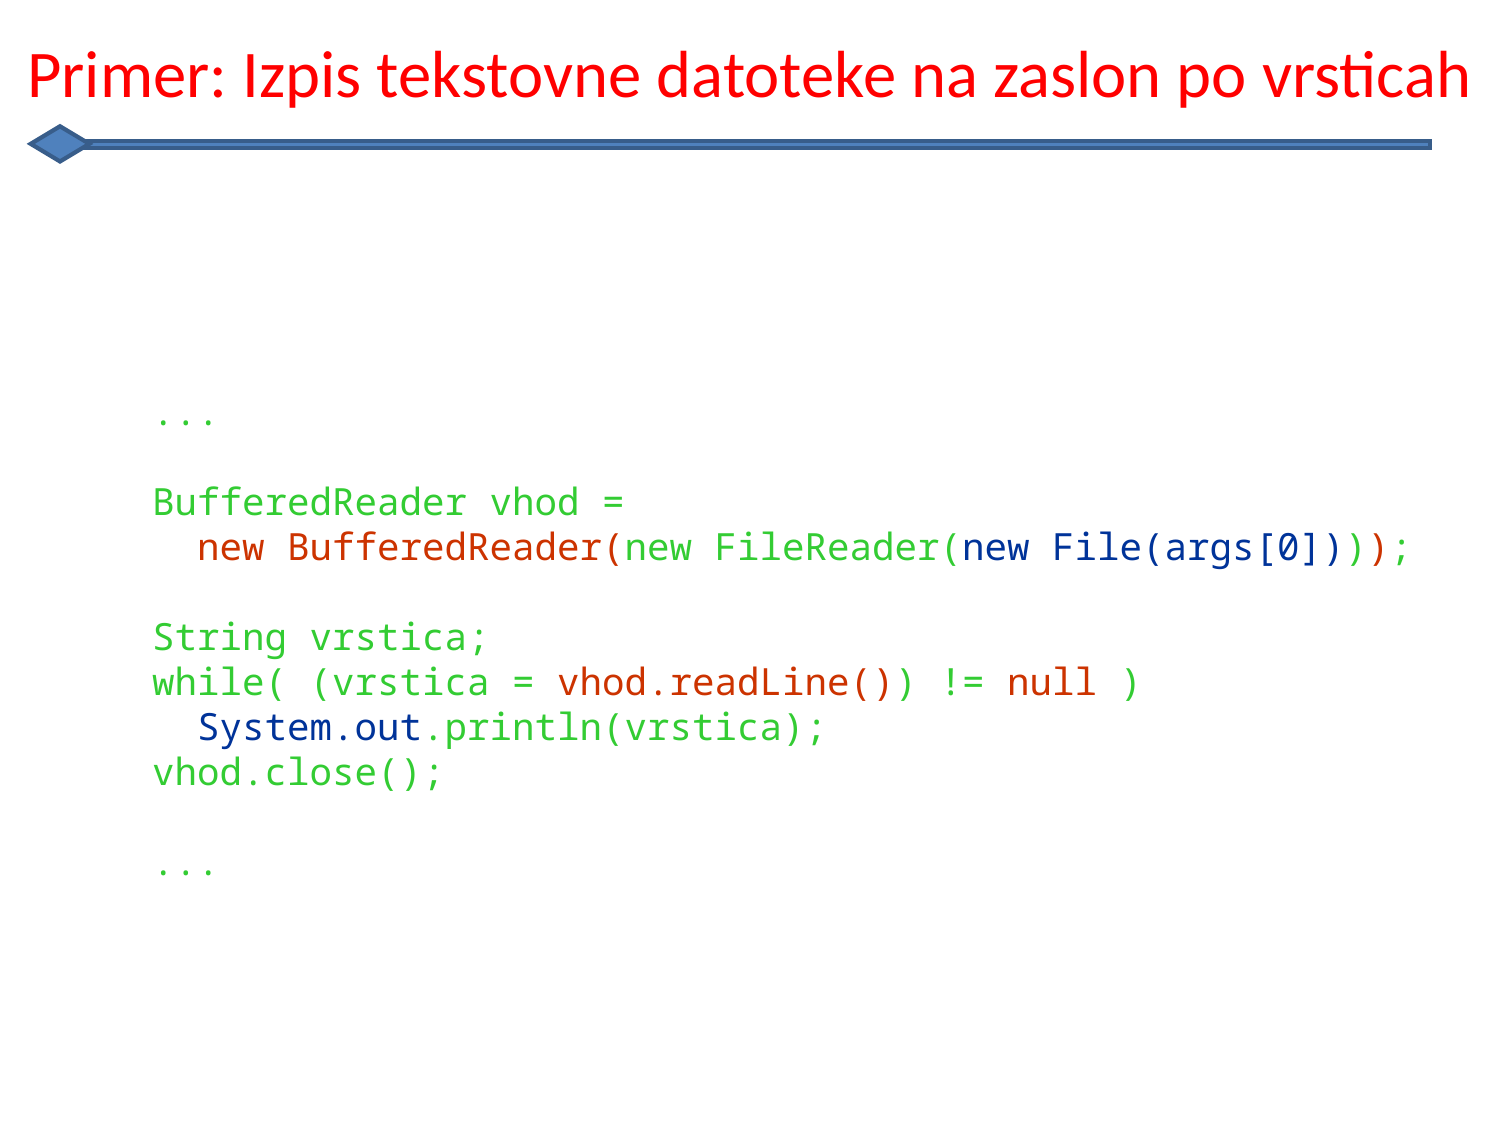

# Primer: Izpis tekstovne datoteke na zaslon po vrsticah
...
BufferedReader vhod =
 new BufferedReader(new FileReader(new File(args[0])));
String vrstica;
while( (vrstica = vhod.readLine()) != null )
 System.out.println(vrstica);
vhod.close();
...